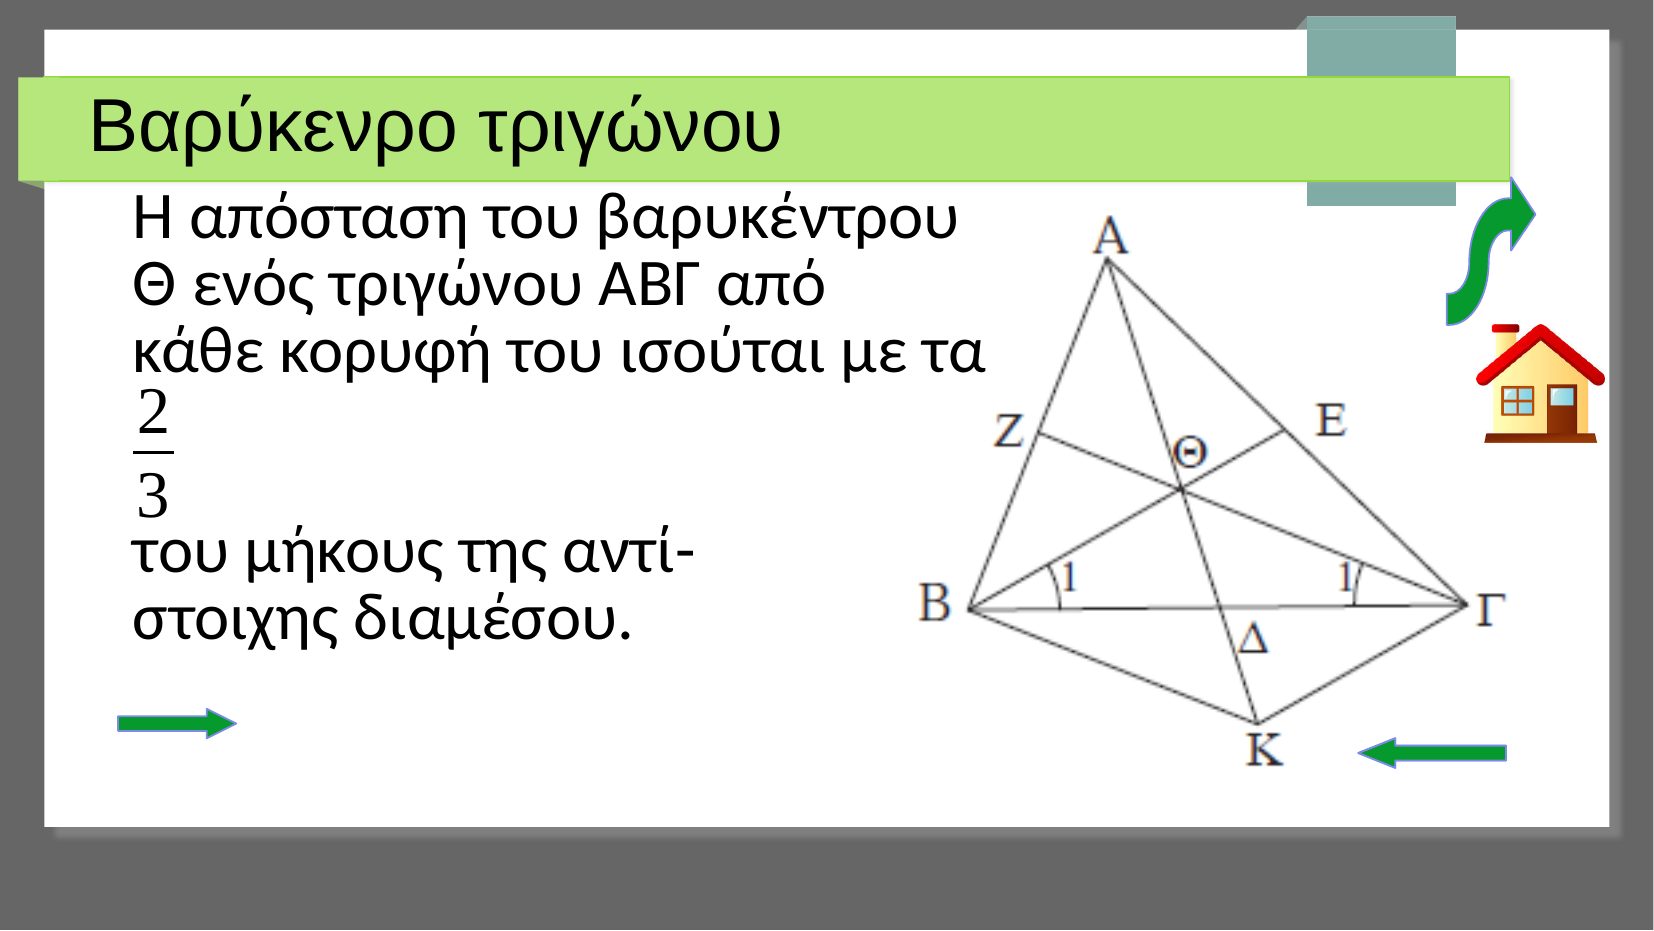

# Βαρύκενρο τριγώνου
Η απόσταση του βαρυκέντρου Θ ενός τριγώνου ΑΒΓ από
κάθε κορυφή του ισούται με τα
του μήκους της αντί-
στοιχης διαμέσου.